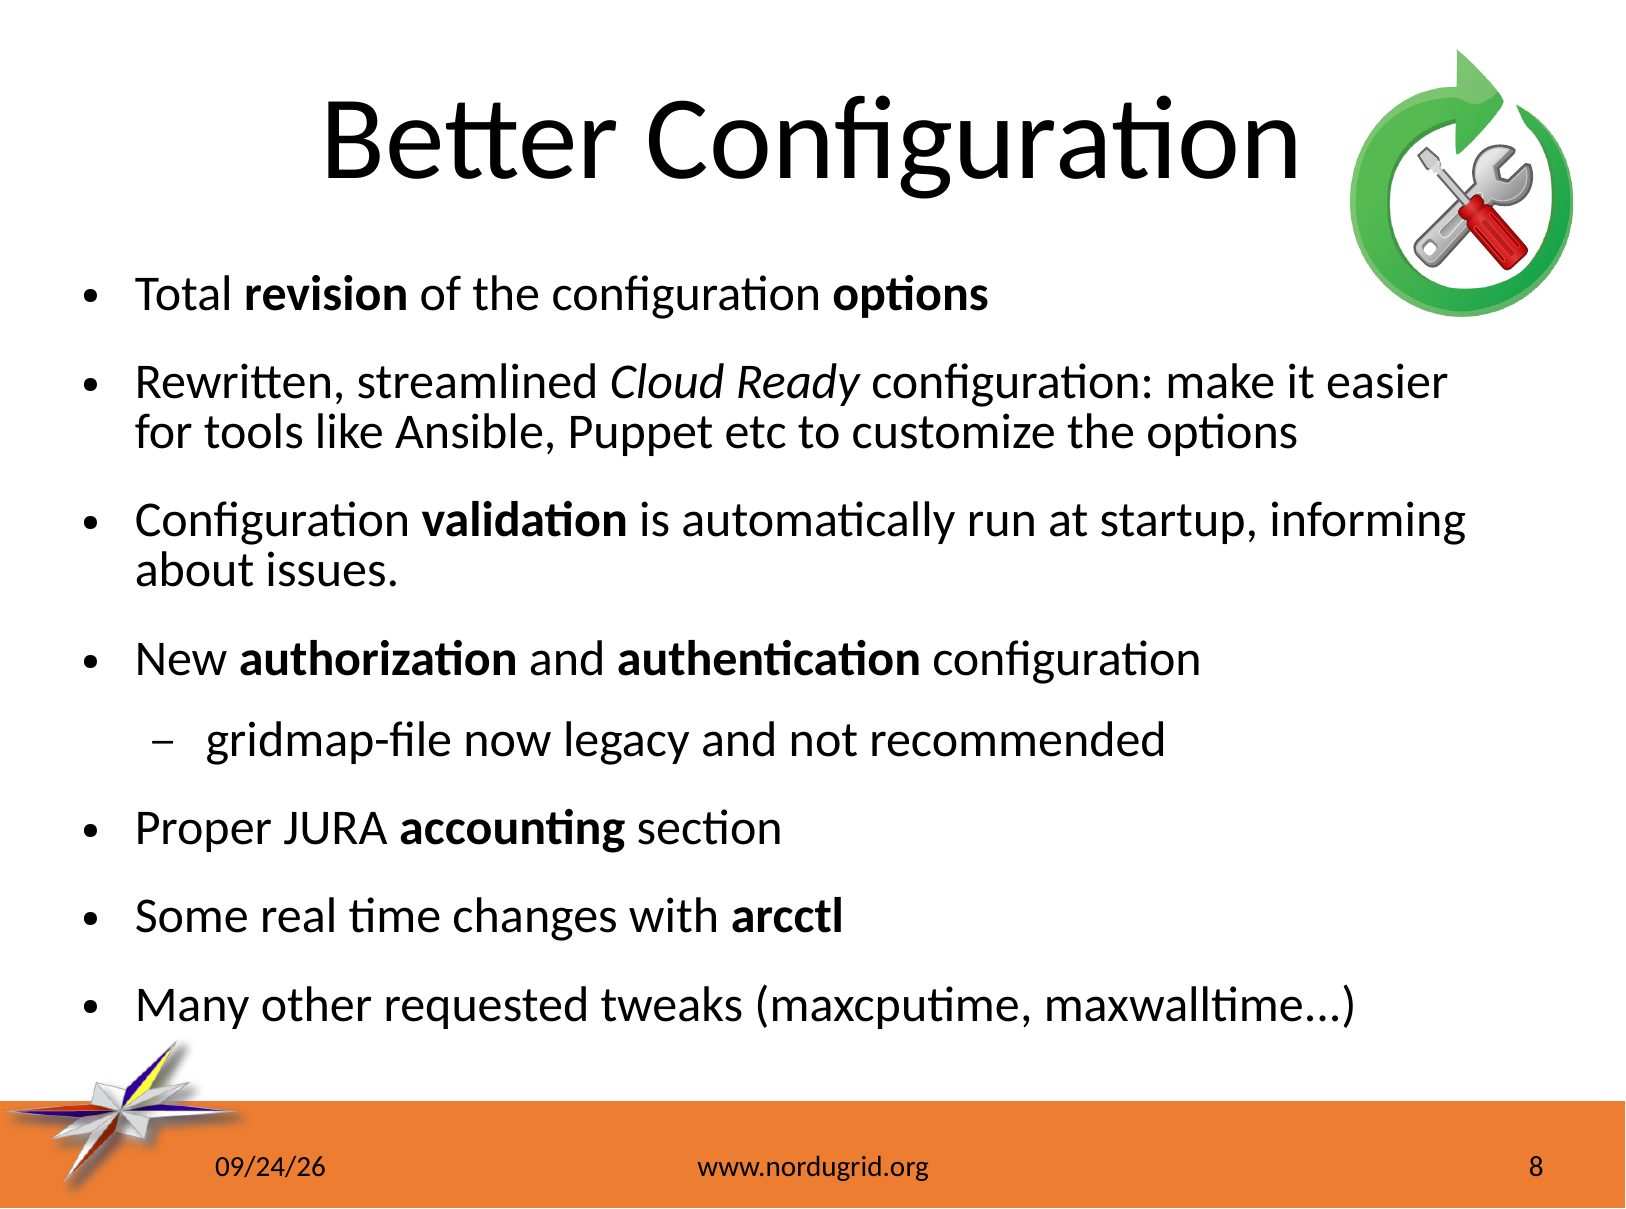

# Better Configuration
Total revision of the configuration options
Rewritten, streamlined Cloud Ready configuration: make it easier for tools like Ansible, Puppet etc to customize the options
Configuration validation is automatically run at startup, informing about issues.
New authorization and authentication configuration
gridmap-file now legacy and not recommended
Proper JURA accounting section
Some real time changes with arcctl
Many other requested tweaks (maxcputime, maxwalltime...)
www.nordugrid.org
8